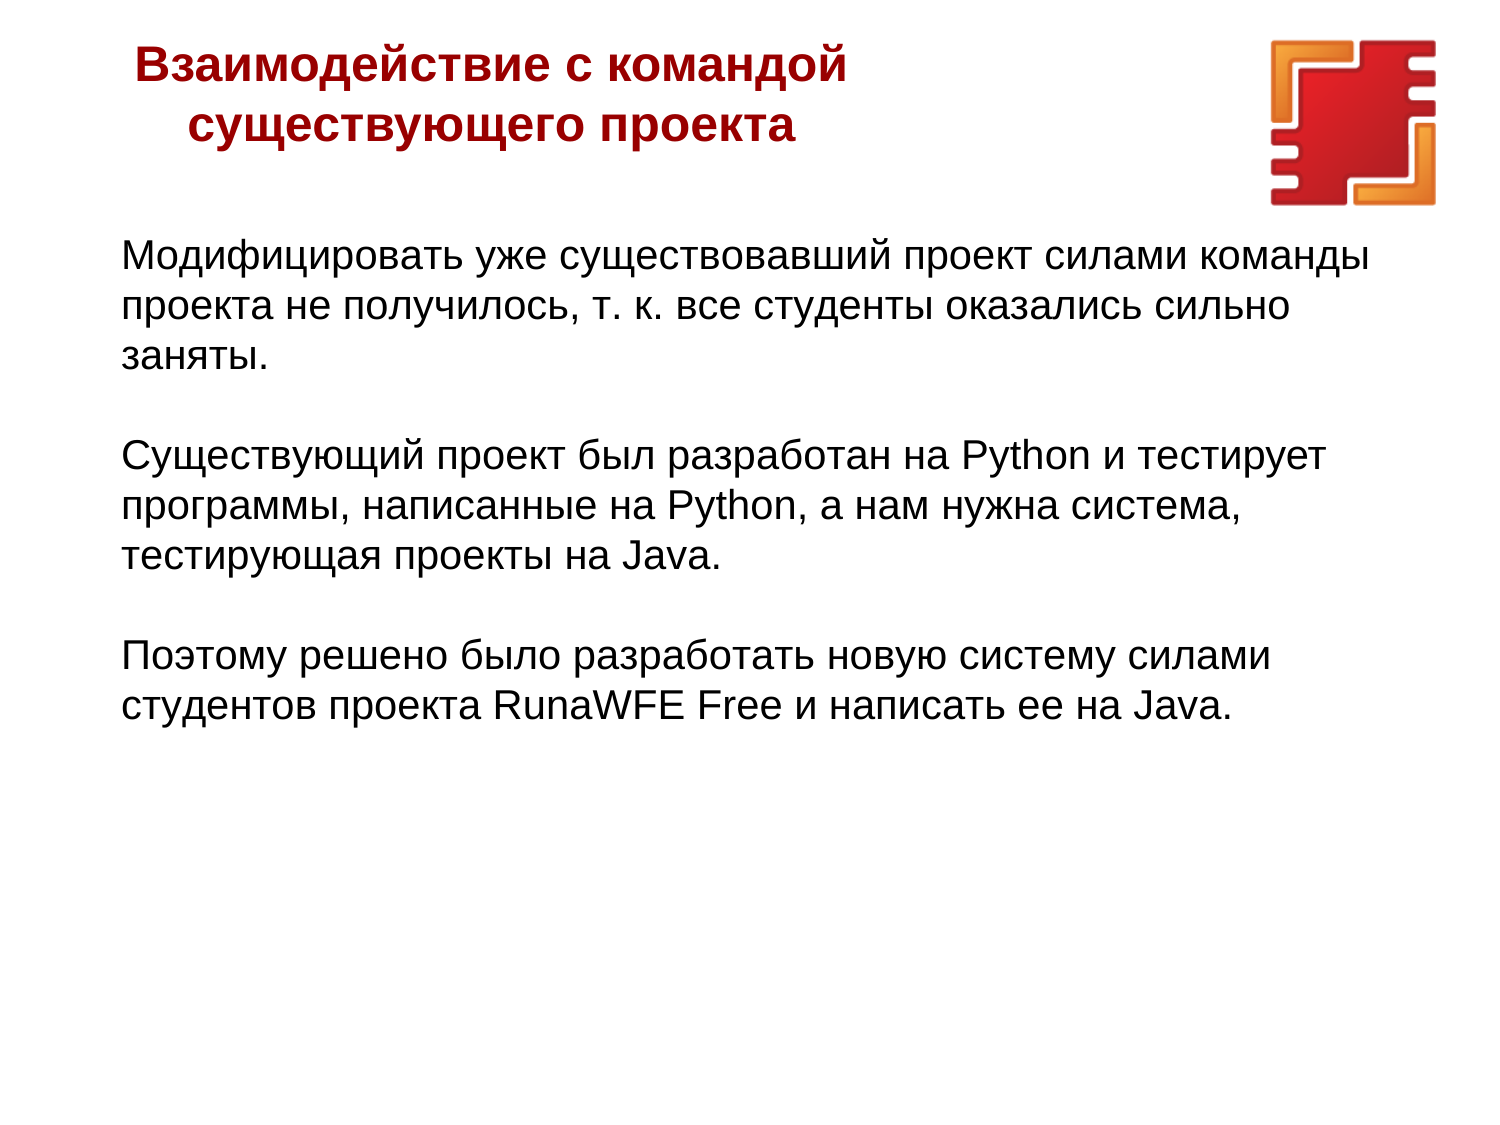

Взаимодействие с командой существующего проекта
Модифицировать уже существовавший проект силами команды проекта не получилось, т. к. все студенты оказались сильно заняты.
Существующий проект был разработан на Python и тестирует программы, написанные на Python, а нам нужна система, тестирующая проекты на Java.
Поэтому решено было разработать новую систему силами студентов проекта RunaWFE Free и написать ее на Java.